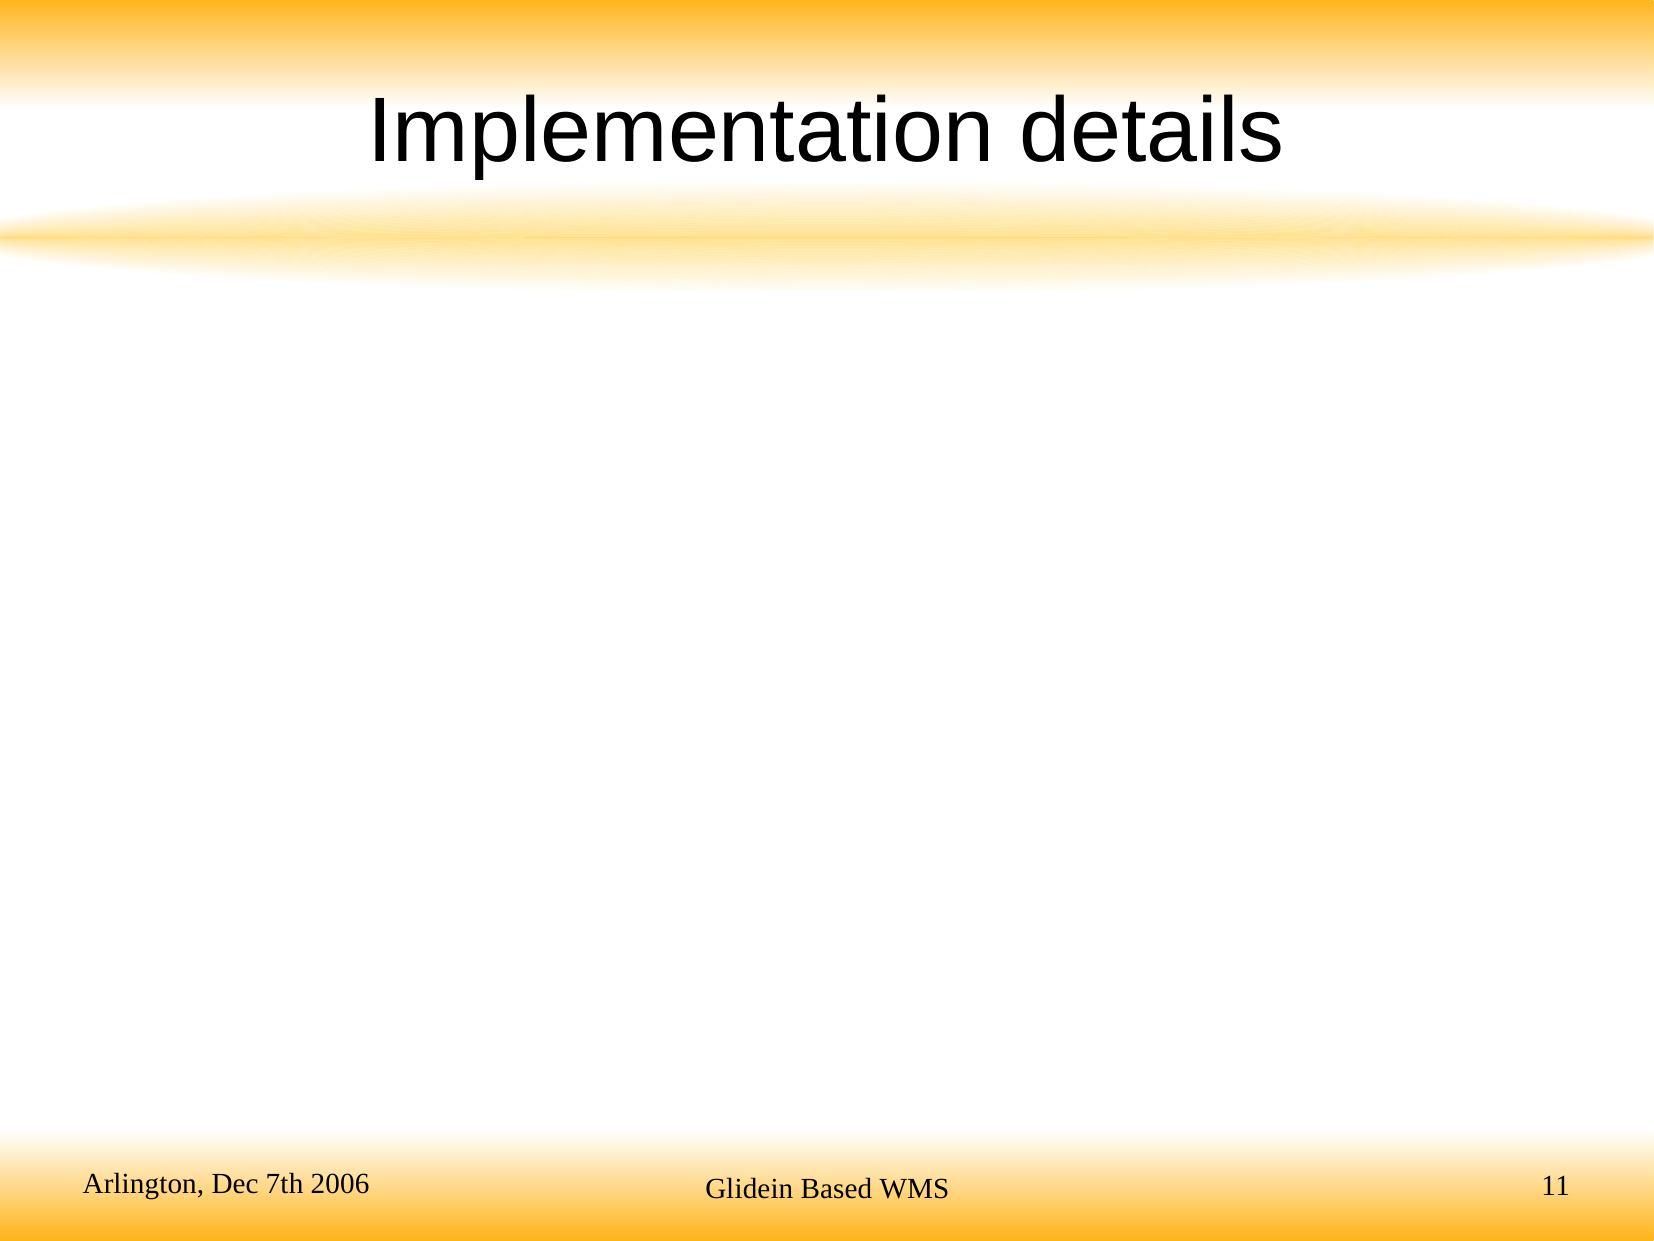

# Implementation details
Arlington, Dec 7th 2006
11
Glidein Based WMS